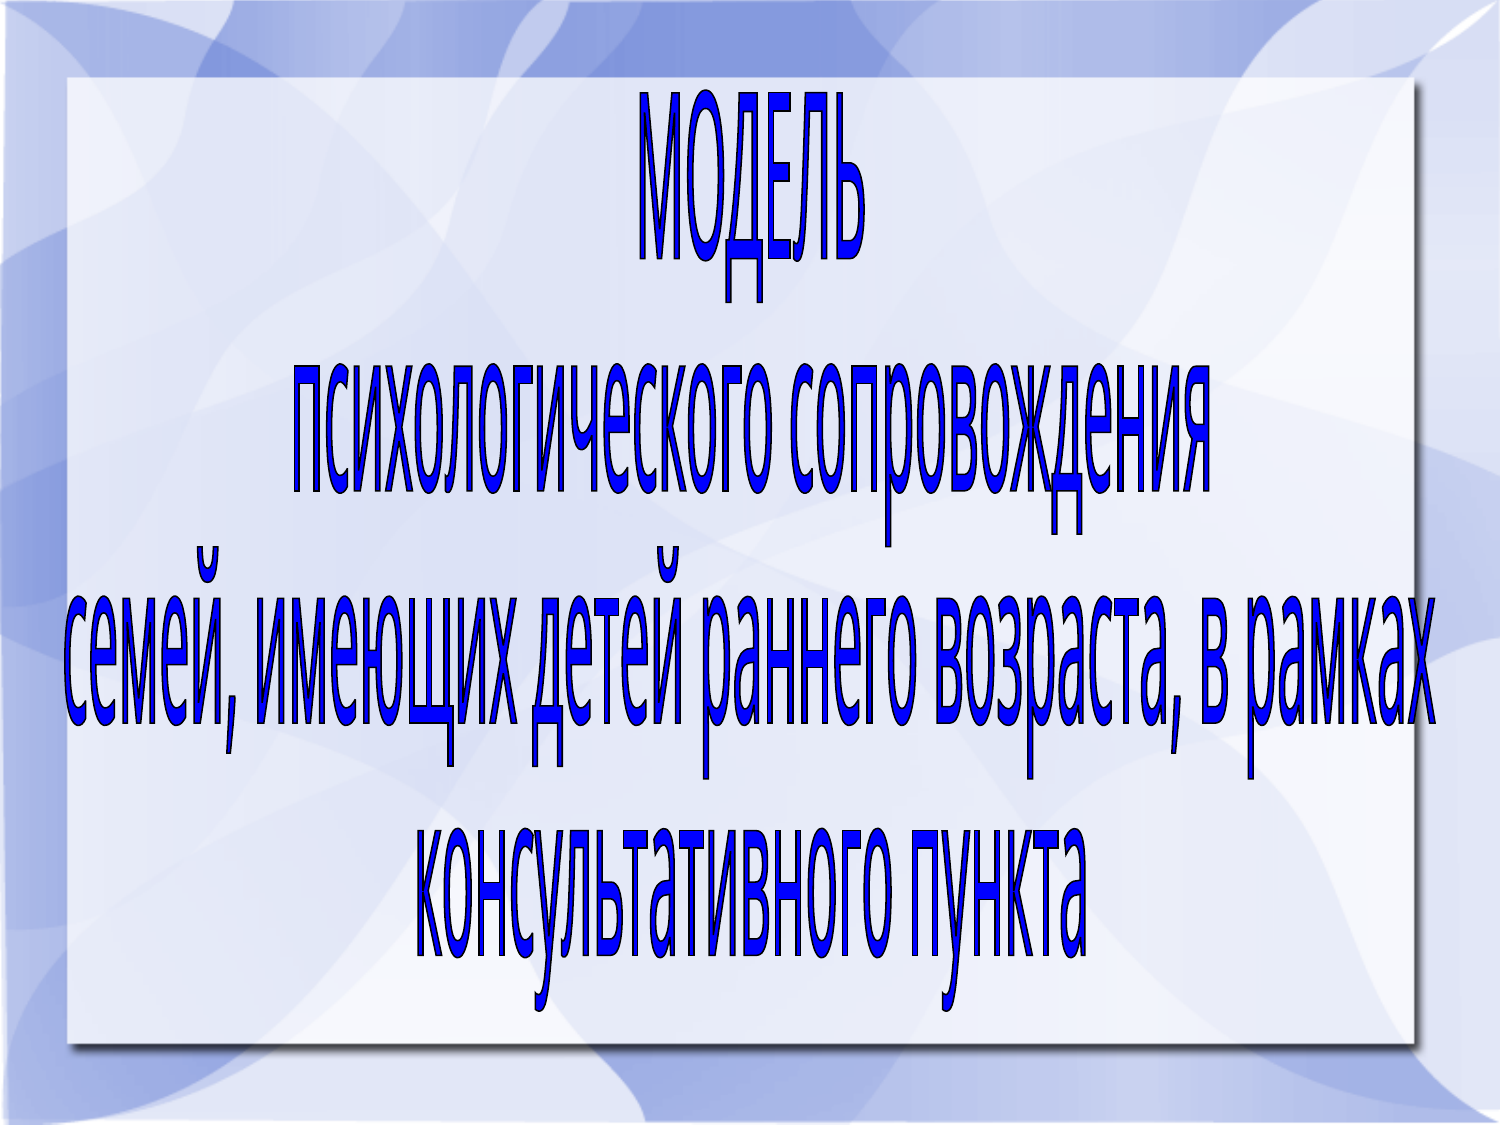

МОДЕЛЬ
психологического сопровождения
семей, имеющих детей раннего возраста, в рамках
консультативного пункта